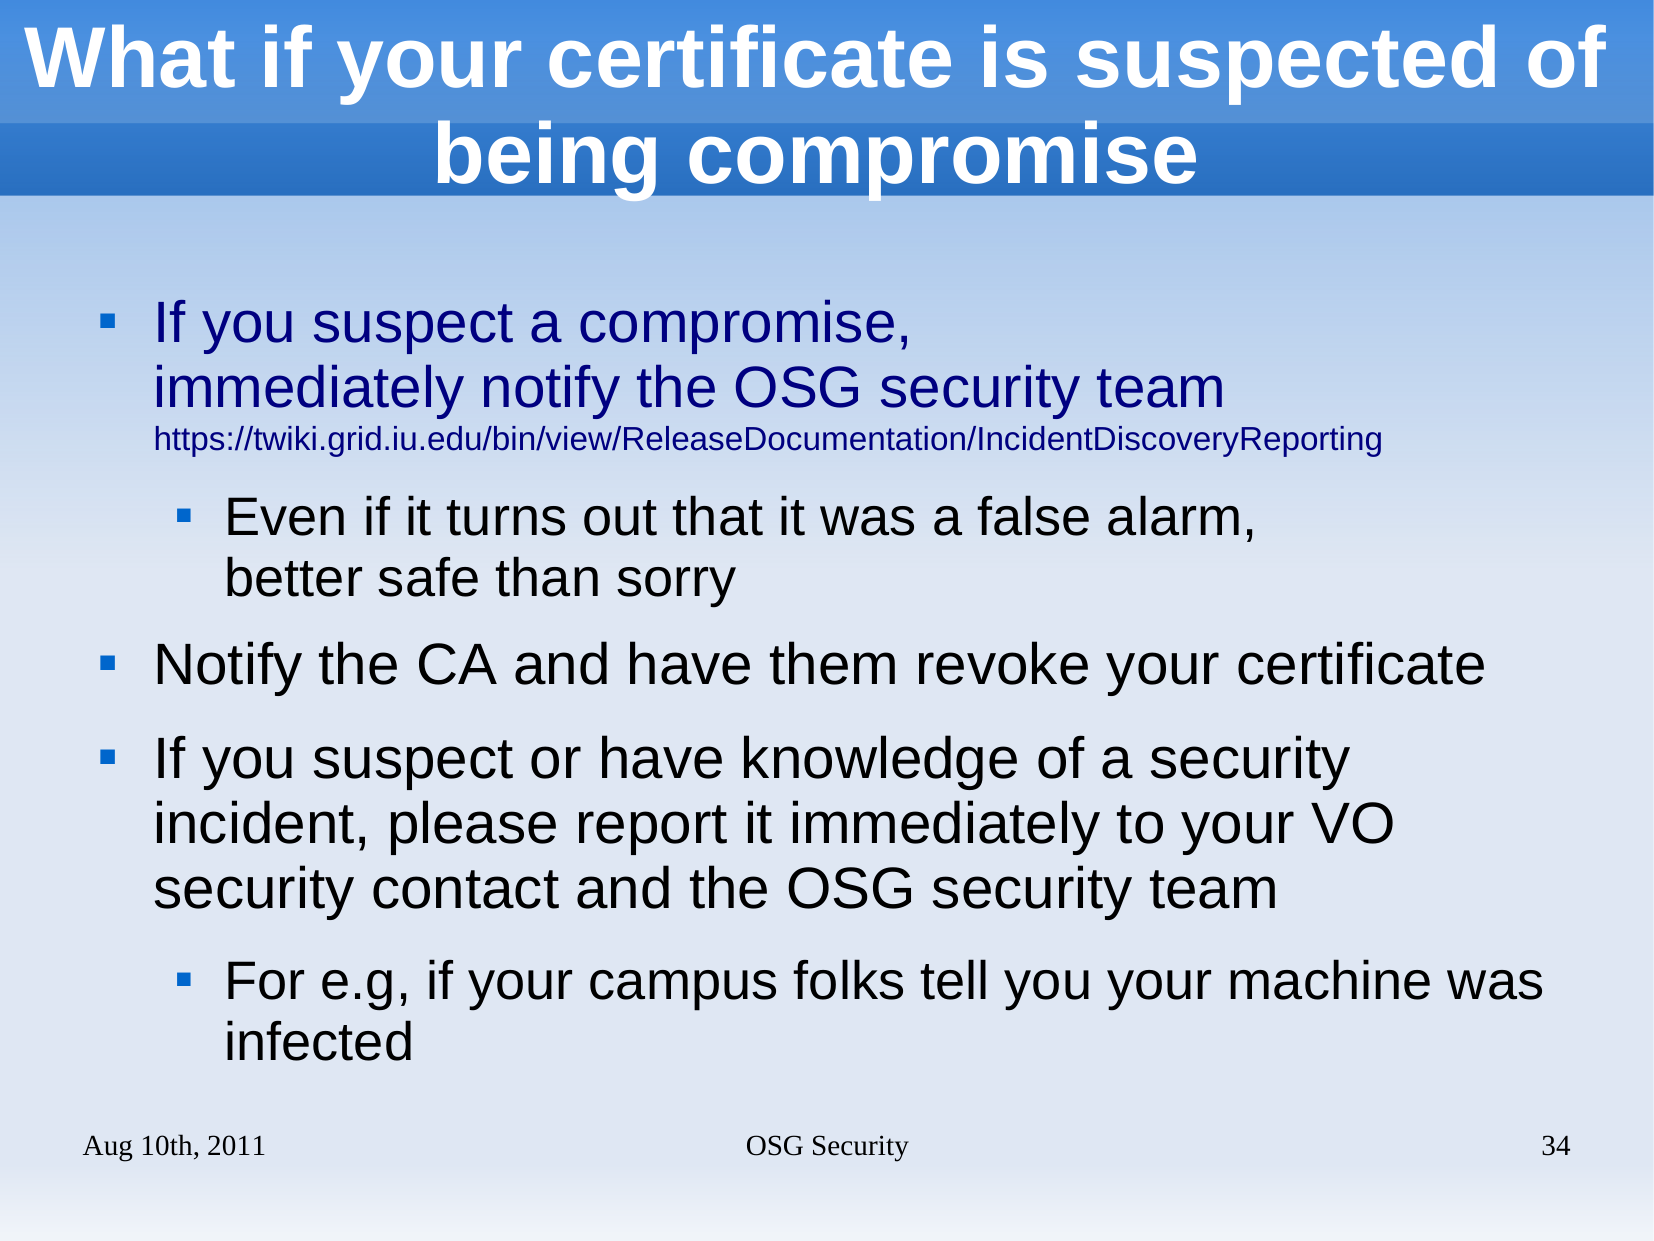

# What if your certificate is suspected of being compromise
If you suspect a compromise,
immediately notify the OSG security team
https://twiki.grid.iu.edu/bin/view/ReleaseDocumentation/IncidentDiscoveryReporting
Even if it turns out that it was a false alarm,
better safe than sorry
Notify the CA and have them revoke your certificate
If you suspect or have knowledge of a security incident, please report it immediately to your VO security contact and the OSG security team
For e.g, if your campus folks tell you your machine was infected
Aug 10th, 2011
OSG Security
34